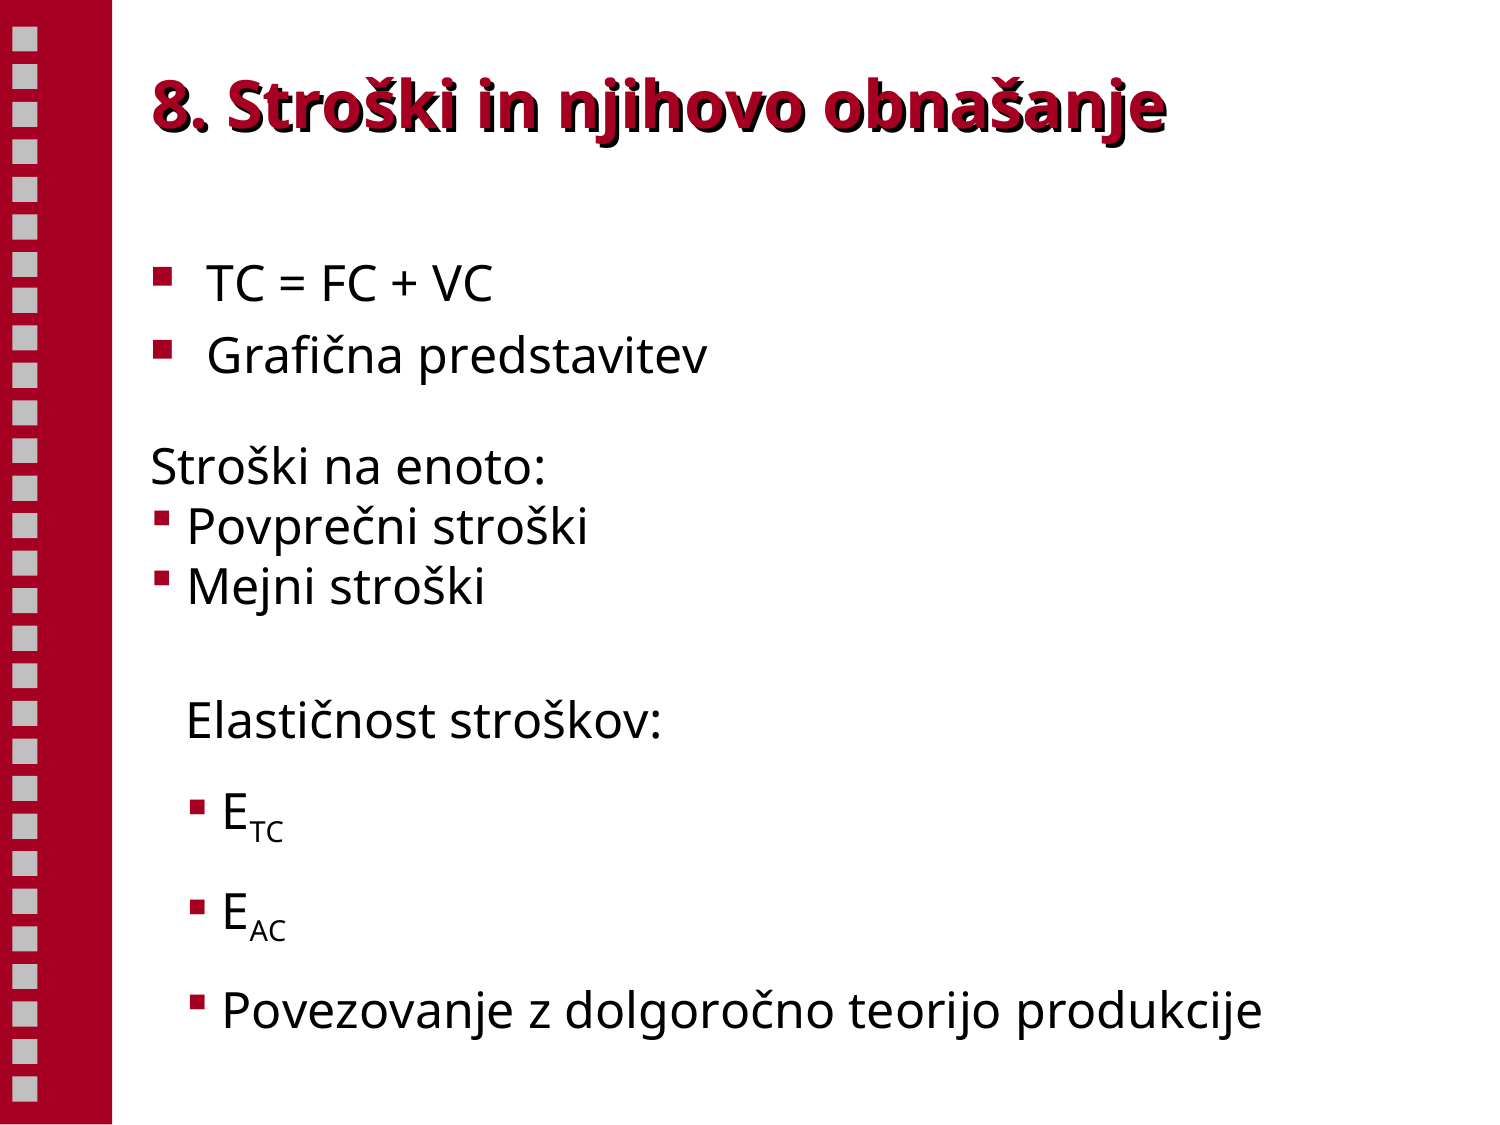

# 8. Stroški in njihovo obnašanje
TC = FC + VC
Grafična predstavitev
Stroški na enoto:
 Povprečni stroški
 Mejni stroški
Elastičnost stroškov:
 ETC
 EAC
 Povezovanje z dolgoročno teorijo produkcije